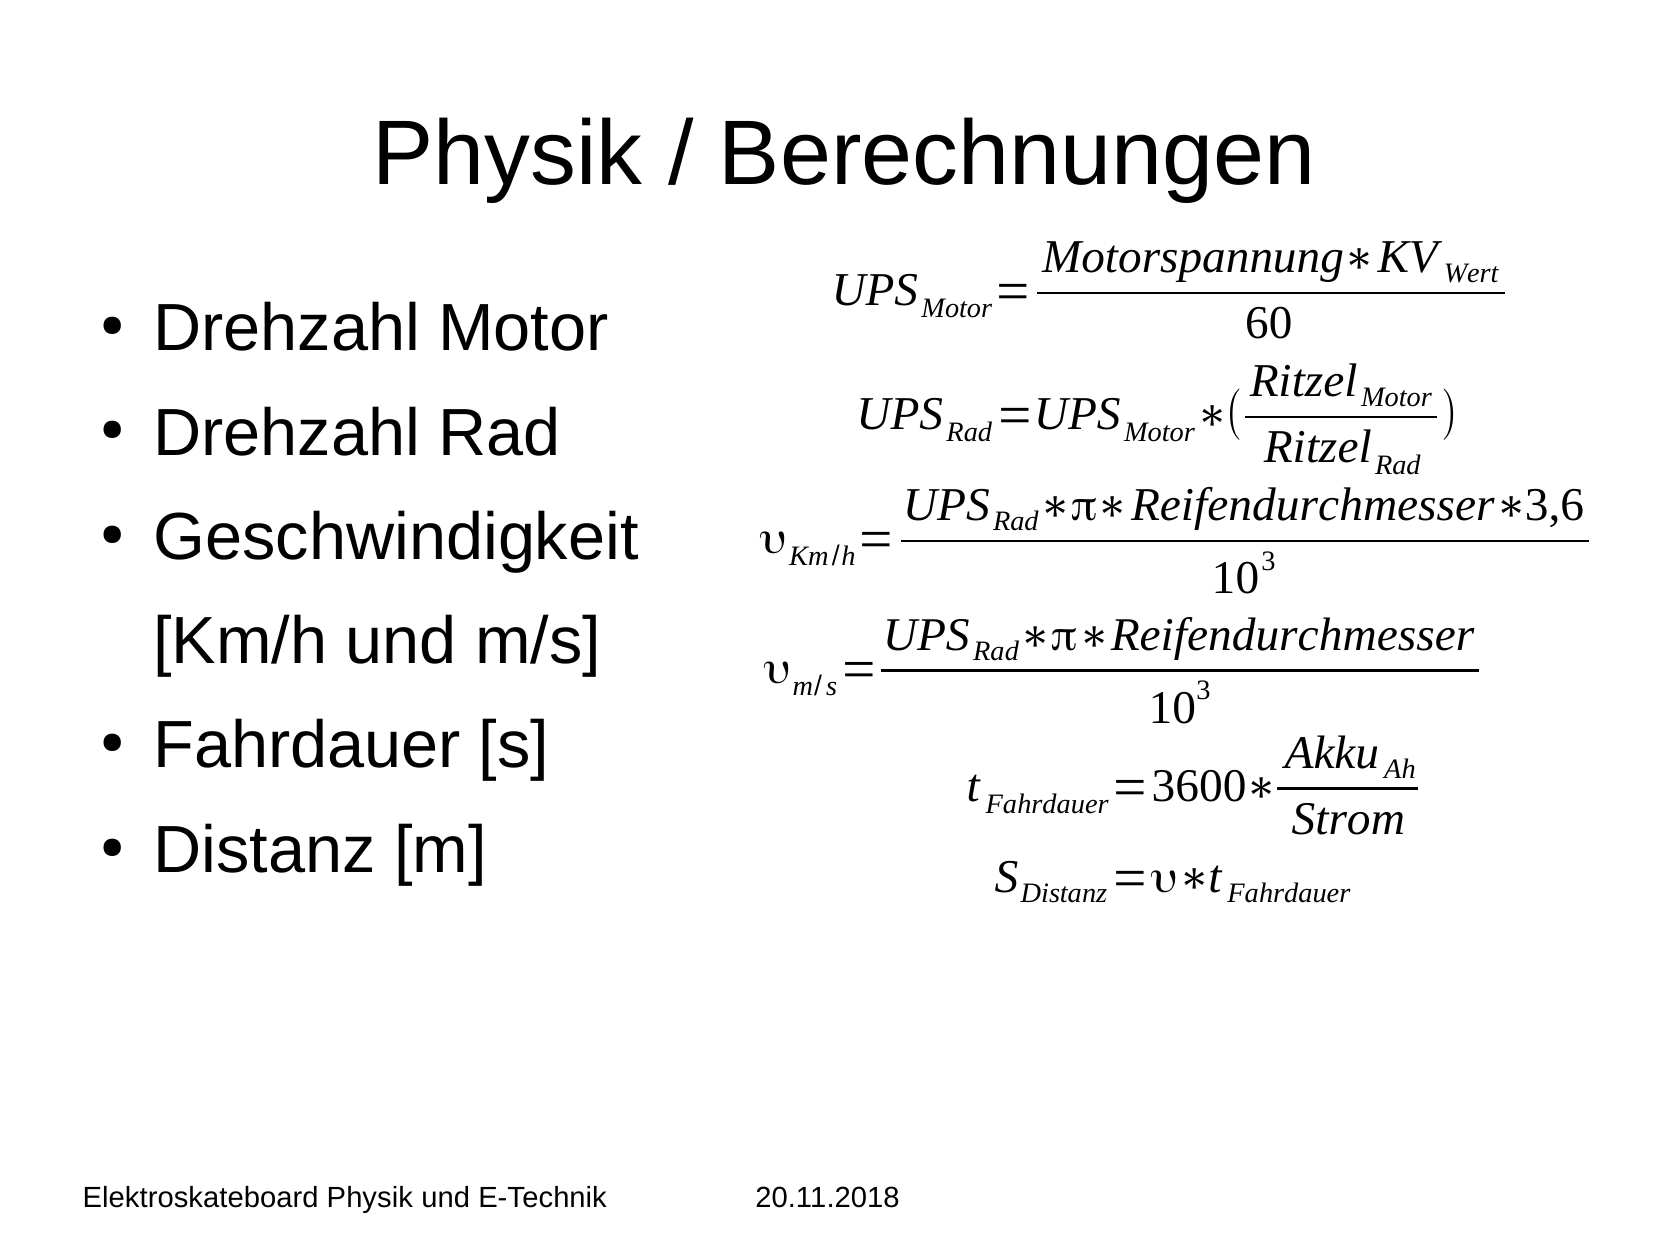

# Physik / Berechnungen
Drehzahl Motor
Drehzahl Rad
Geschwindigkeit
[Km/h und m/s]
Fahrdauer [s]
Distanz [m]